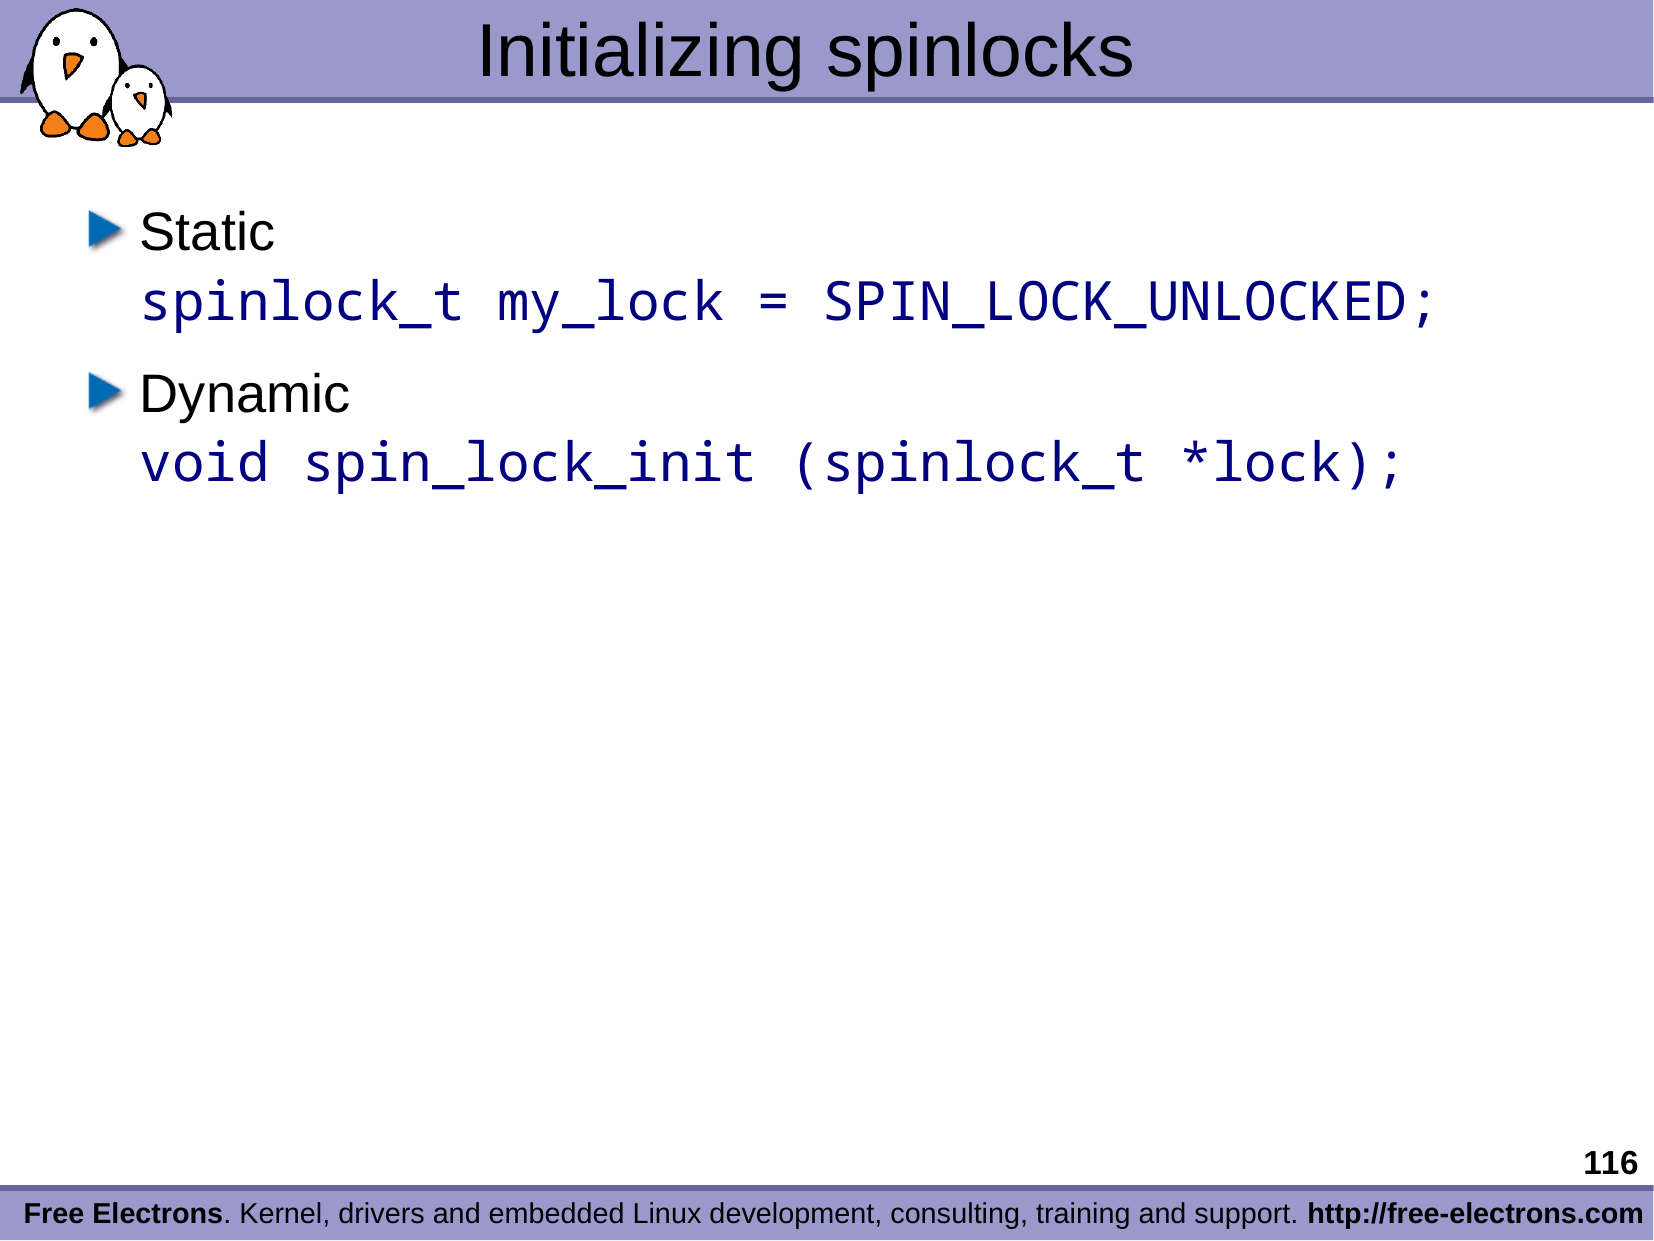

# Initializing spinlocks
Static
spinlock_t my_lock = SPIN_LOCK_UNLOCKED;
Dynamic
void spin_lock_init (spinlock_t *lock);